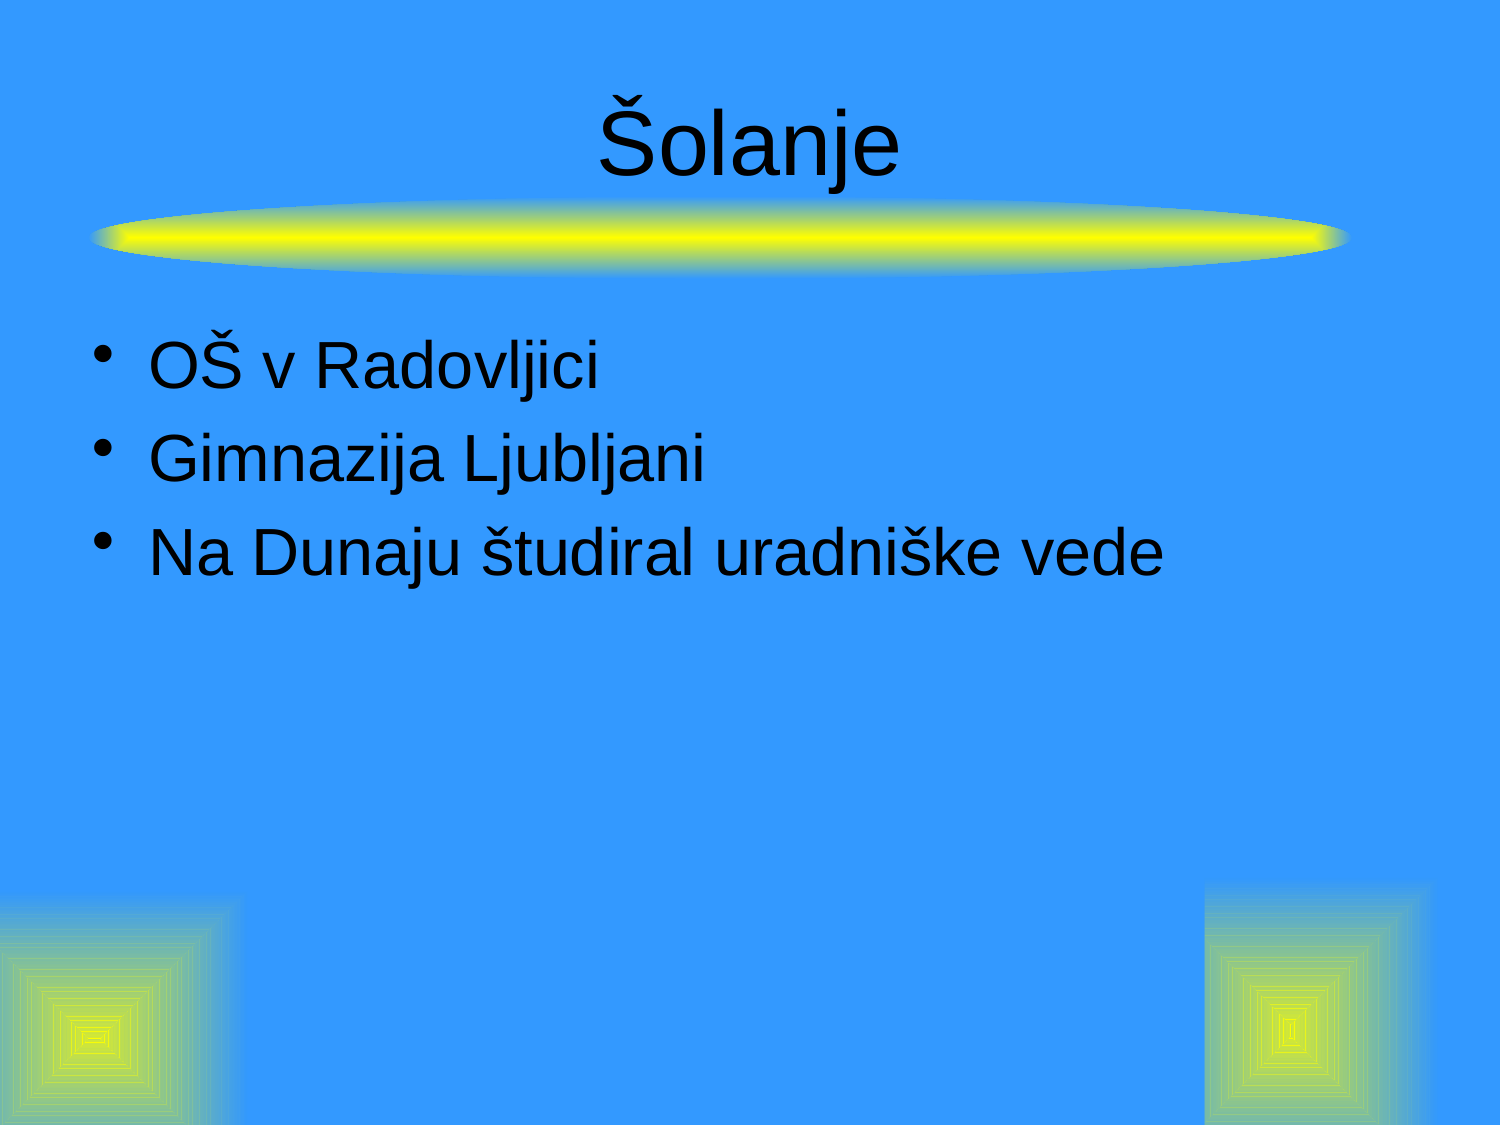

# Šolanje
OŠ v Radovljici
Gimnazija Ljubljani
Na Dunaju študiral uradniške vede